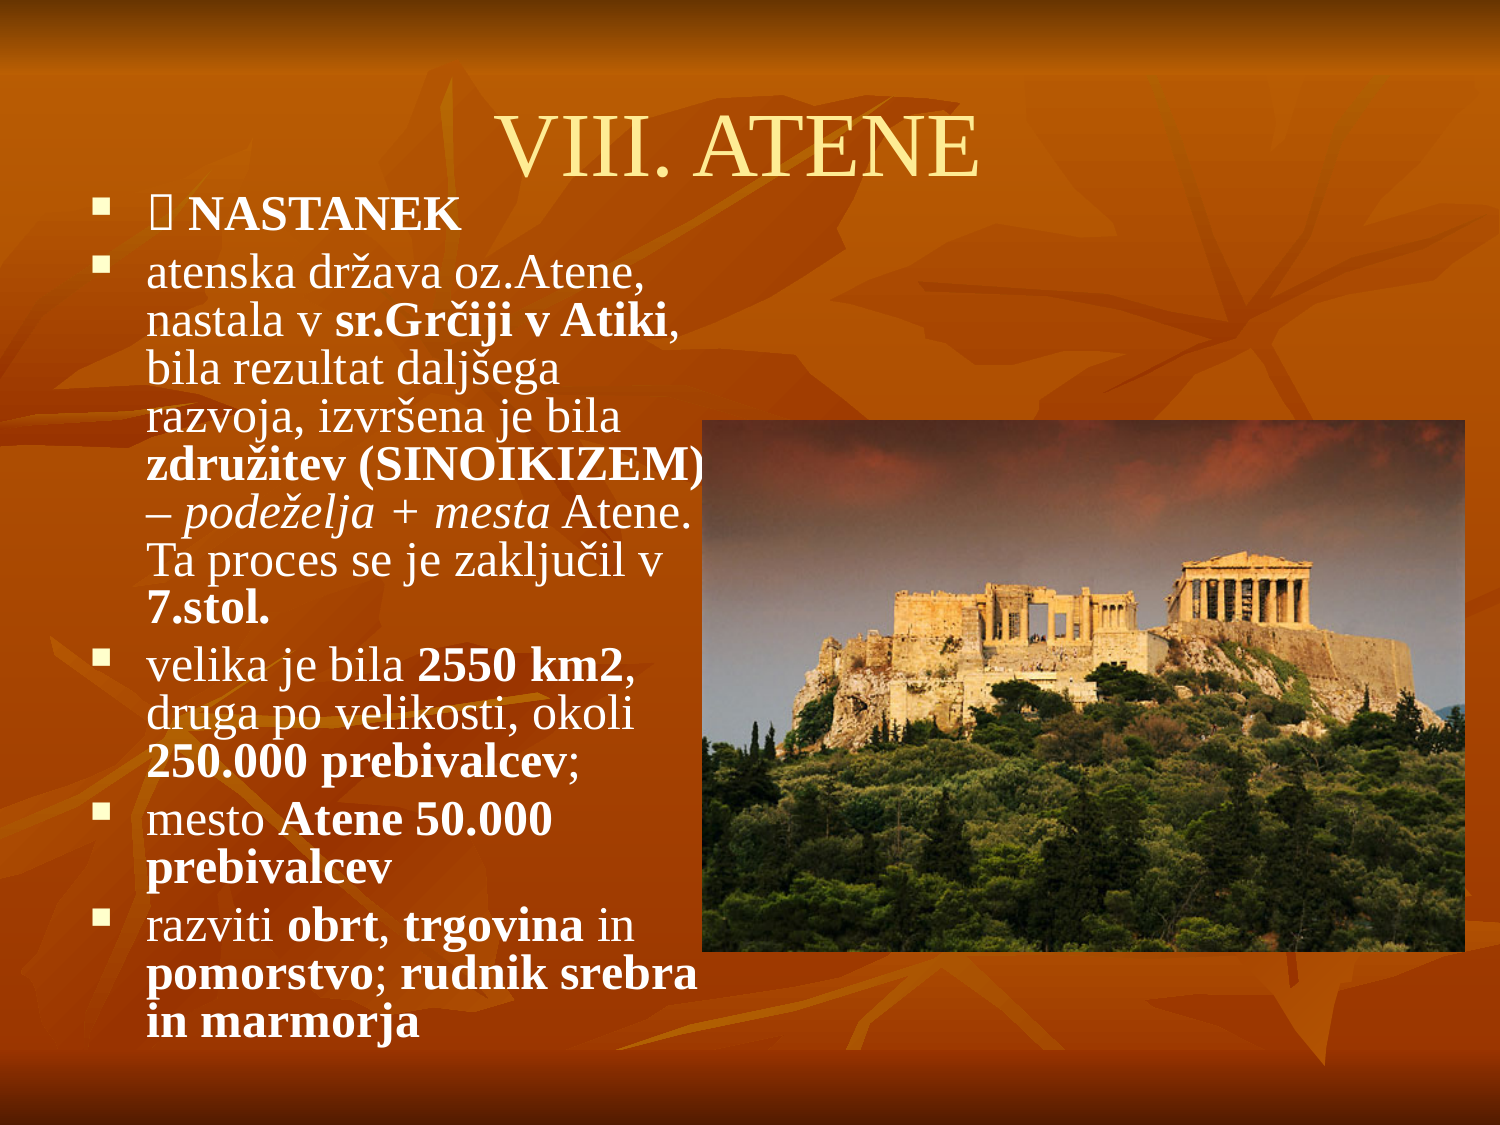

# VIII. ATENE
 NASTANEK
atenska država oz.Atene, nastala v sr.Grčiji v Atiki, bila rezultat daljšega razvoja, izvršena je bila združitev (SINOIKIZEM) – podeželja + mesta Atene. Ta proces se je zaključil v 7.stol.
velika je bila 2550 km2, druga po velikosti, okoli 250.000 prebivalcev;
mesto Atene 50.000 prebivalcev
razviti obrt, trgovina in pomorstvo; rudnik srebra in marmorja